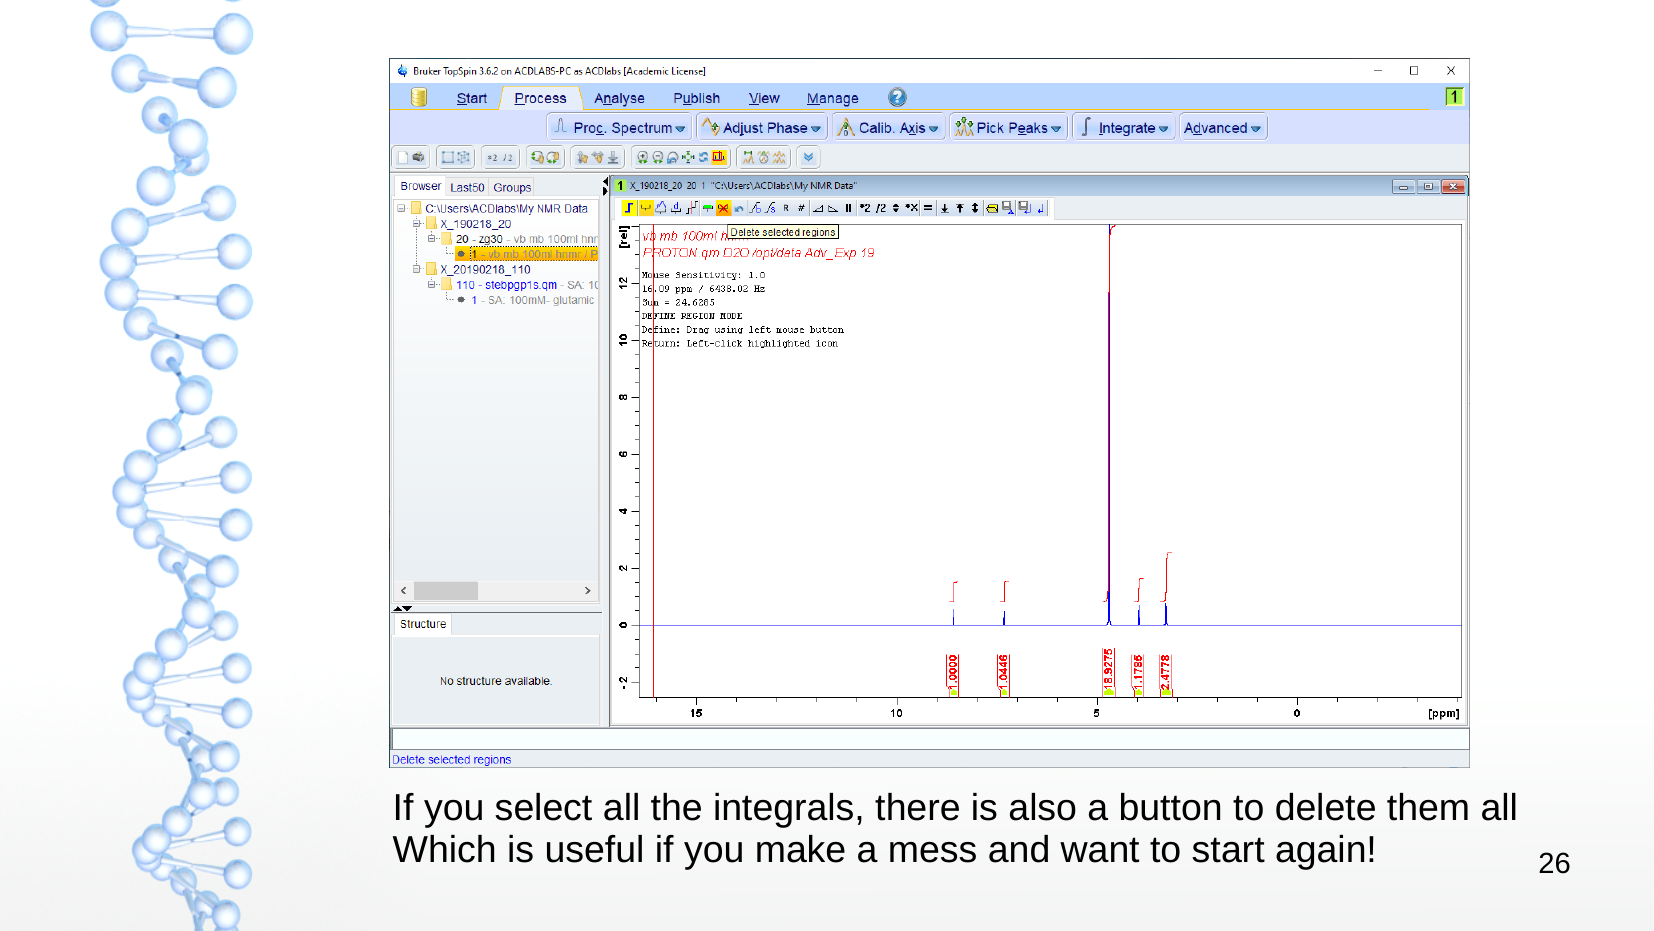

If you select all the integrals, there is also a button to delete them all
Which is useful if you make a mess and want to start again!
26